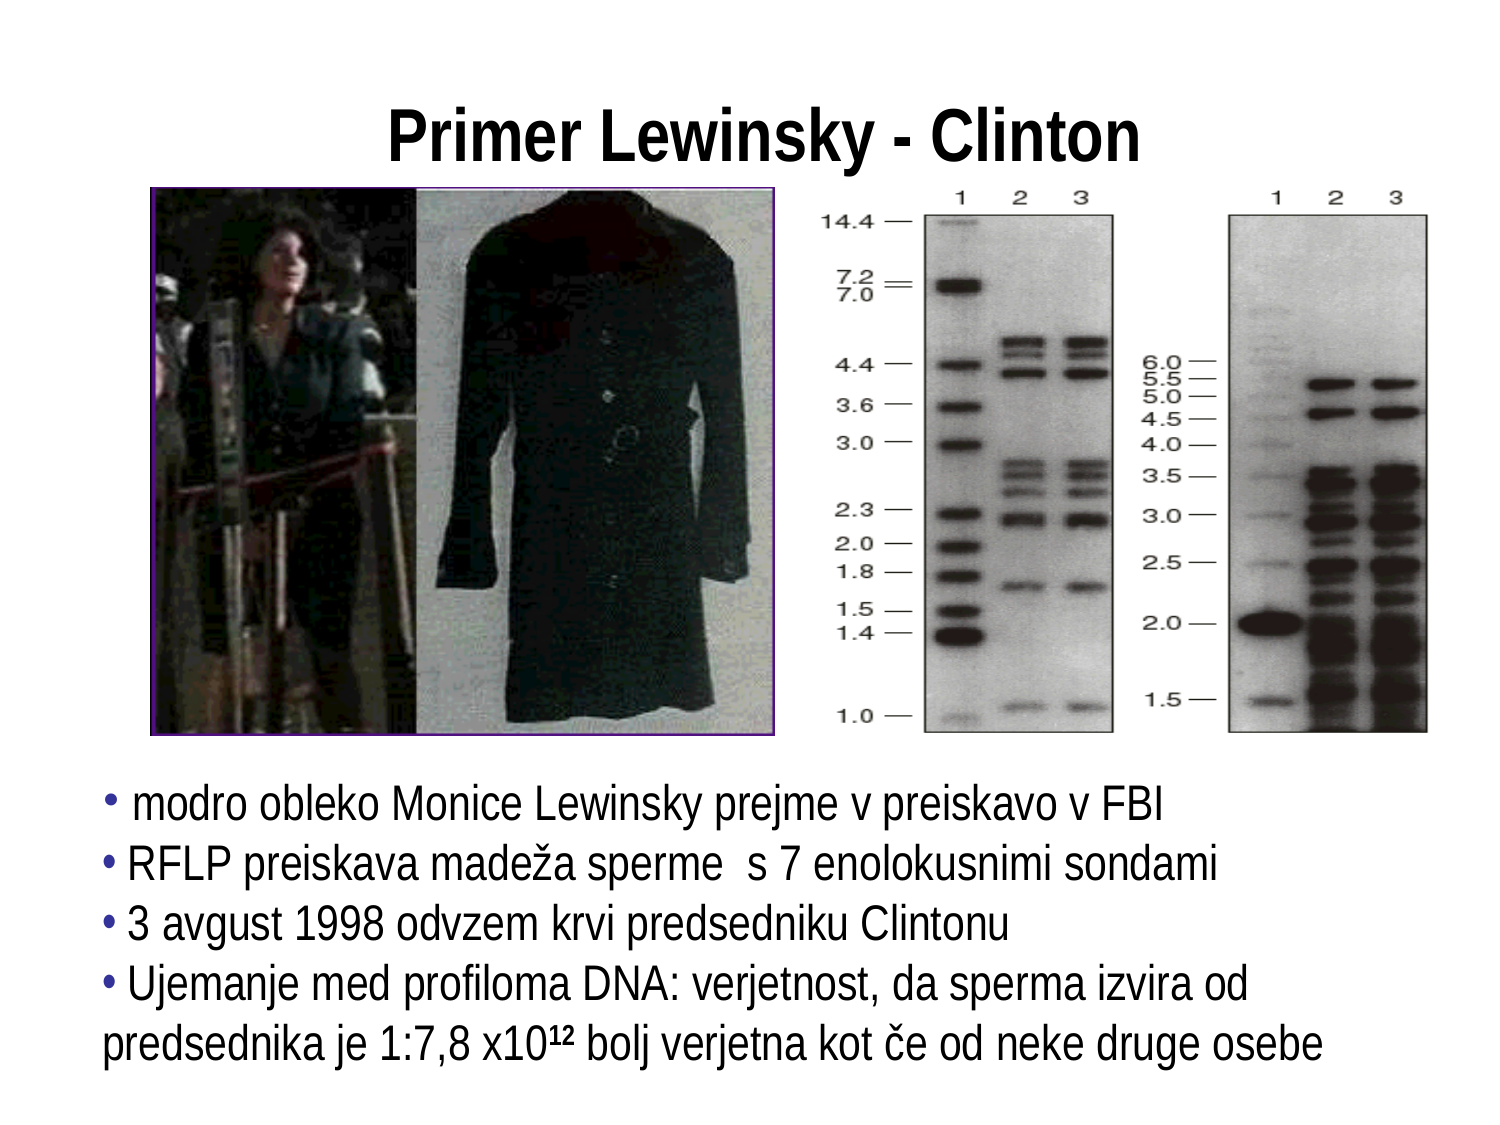

# Primer Lewinsky - Clinton
 modro obleko Monice Lewinsky prejme v preiskavo v FBI
 RFLP preiskava madeža sperme s 7 enolokusnimi sondami
 3 avgust 1998 odvzem krvi predsedniku Clintonu
 Ujemanje med profiloma DNA: verjetnost, da sperma izvira od predsednika je 1:7,8 x1012 bolj verjetna kot če od neke druge osebe
FKKT 2011